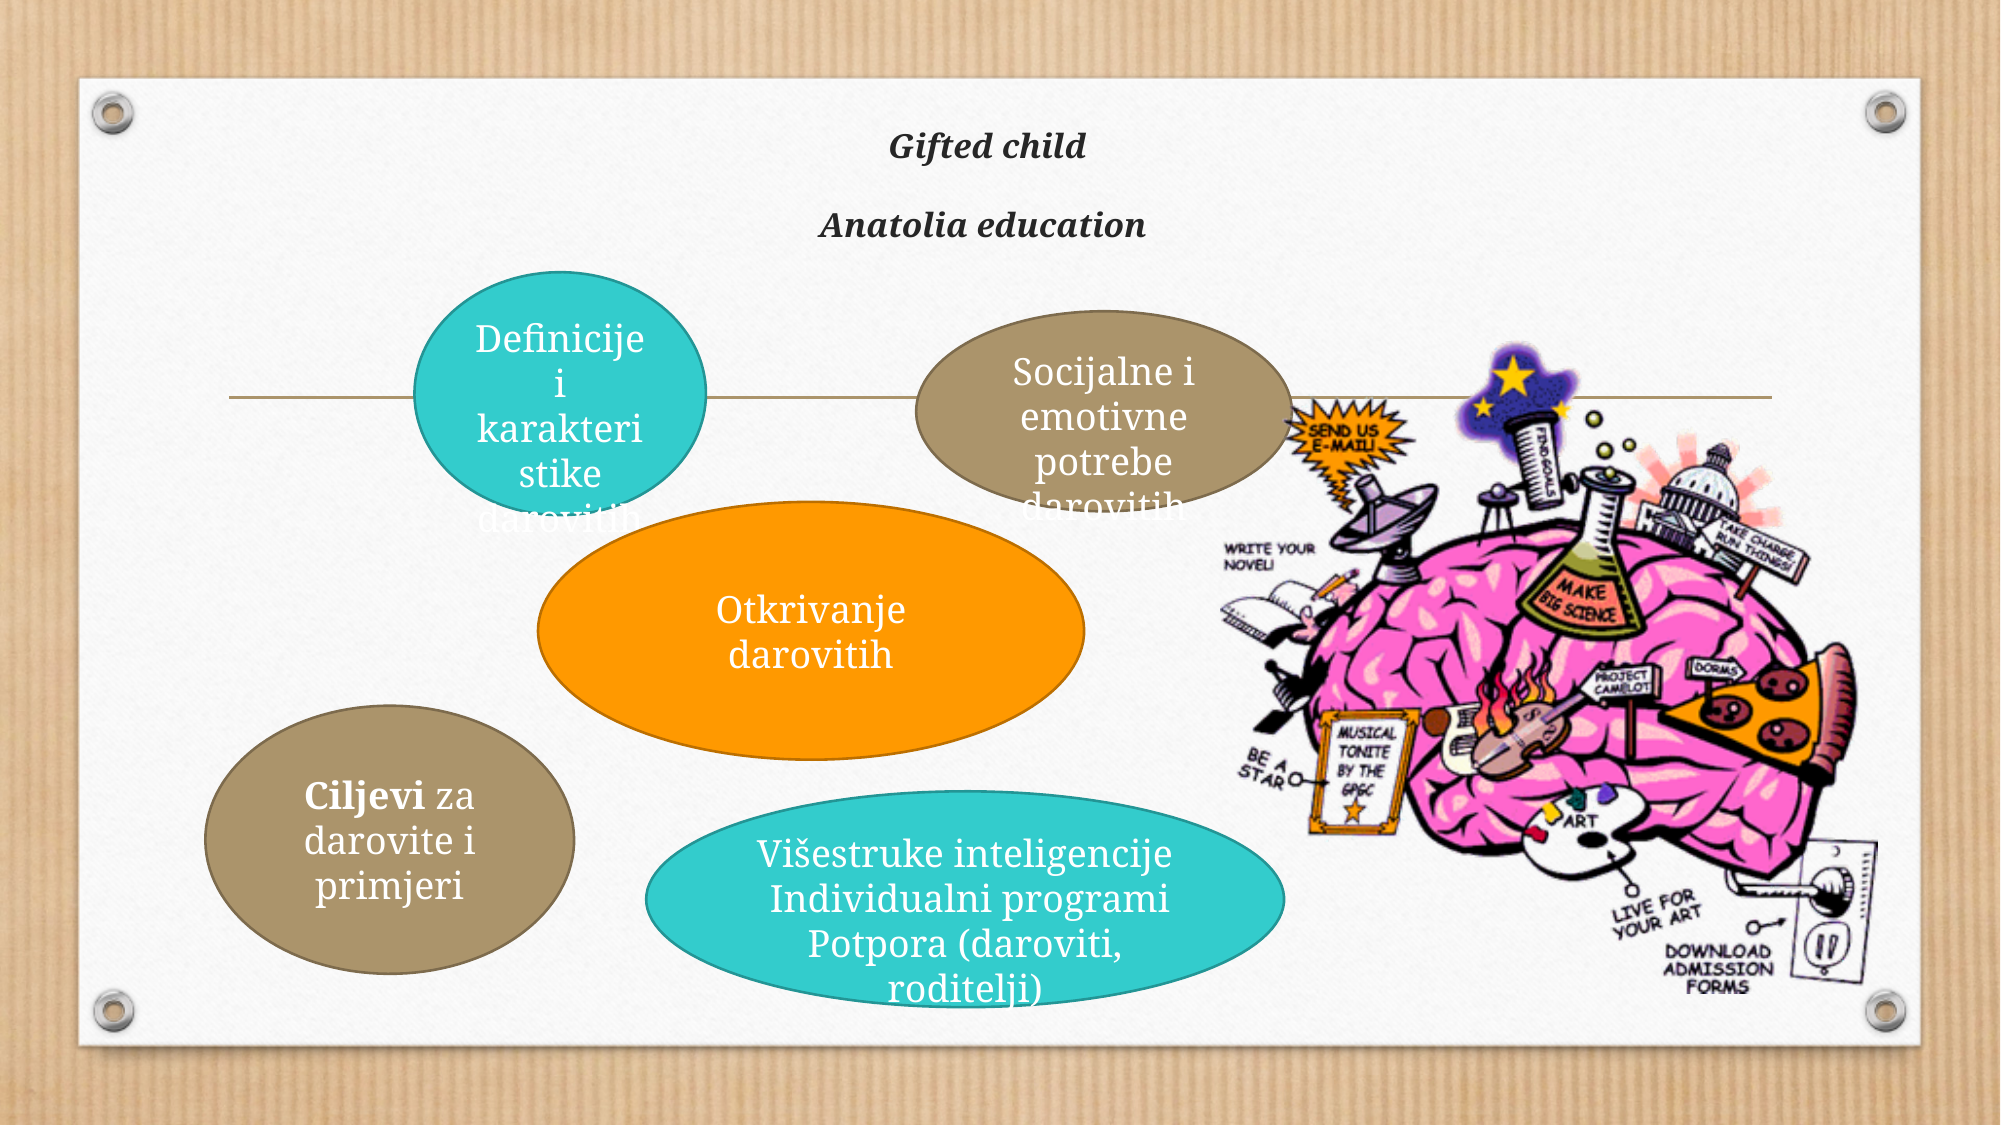

# Gifted child Anatolia education
Definicije i karakteristike darovitih
Socijalne i emotivne potrebe darovitih
Otkrivanje darovitih
Ciljevi za darovite i primjeri
Višestruke inteligencije Individualni programi Potpora (daroviti, roditelji)